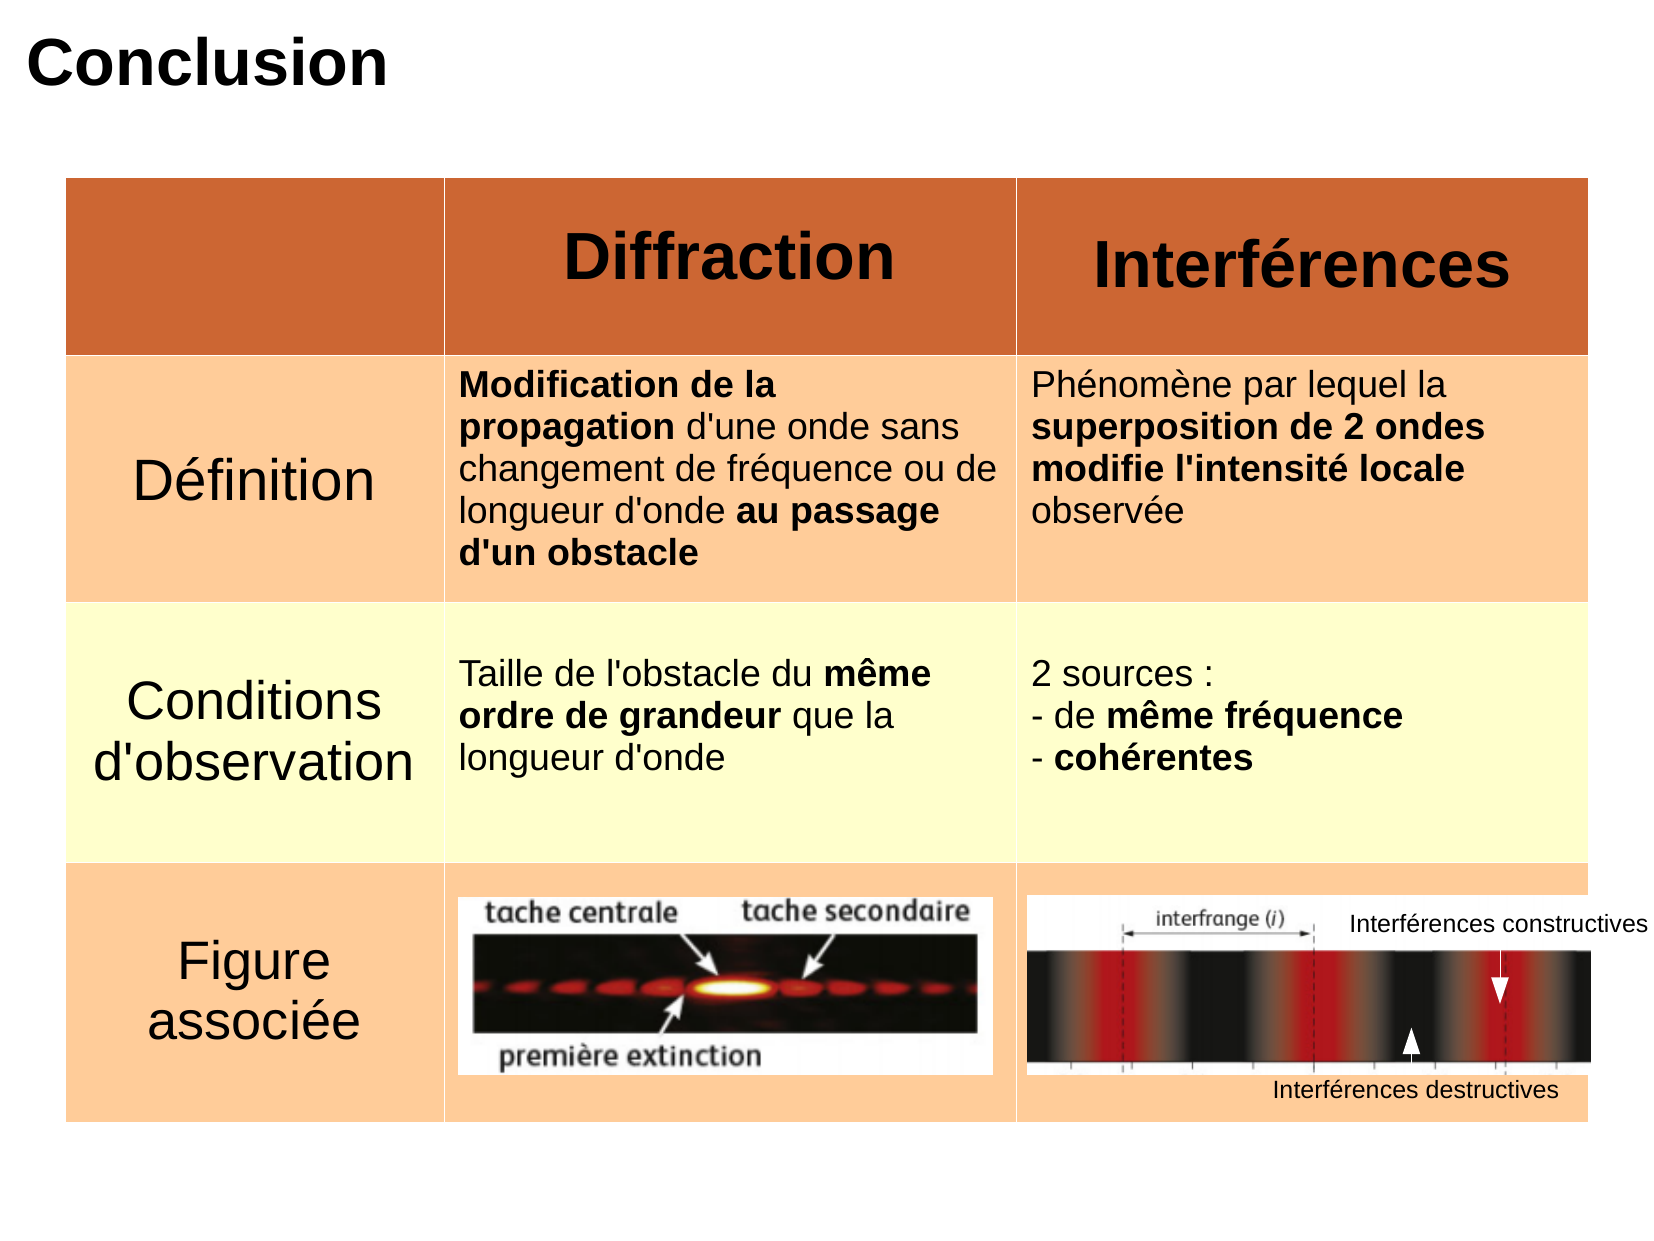

Conclusion
| | Diffraction | Interférences |
| --- | --- | --- |
| Définition | Modification de la propagation d'une onde sans changement de fréquence ou de longueur d'onde au passage d'un obstacle | Phénomène par lequel la superposition de 2 ondes modifie l'intensité locale observée |
| Conditions d'observation | Taille de l'obstacle du même ordre de grandeur que la longueur d'onde | 2 sources : - de même fréquence - cohérentes |
| Figure associée | | |
Interférences constructives
Interférences destructives